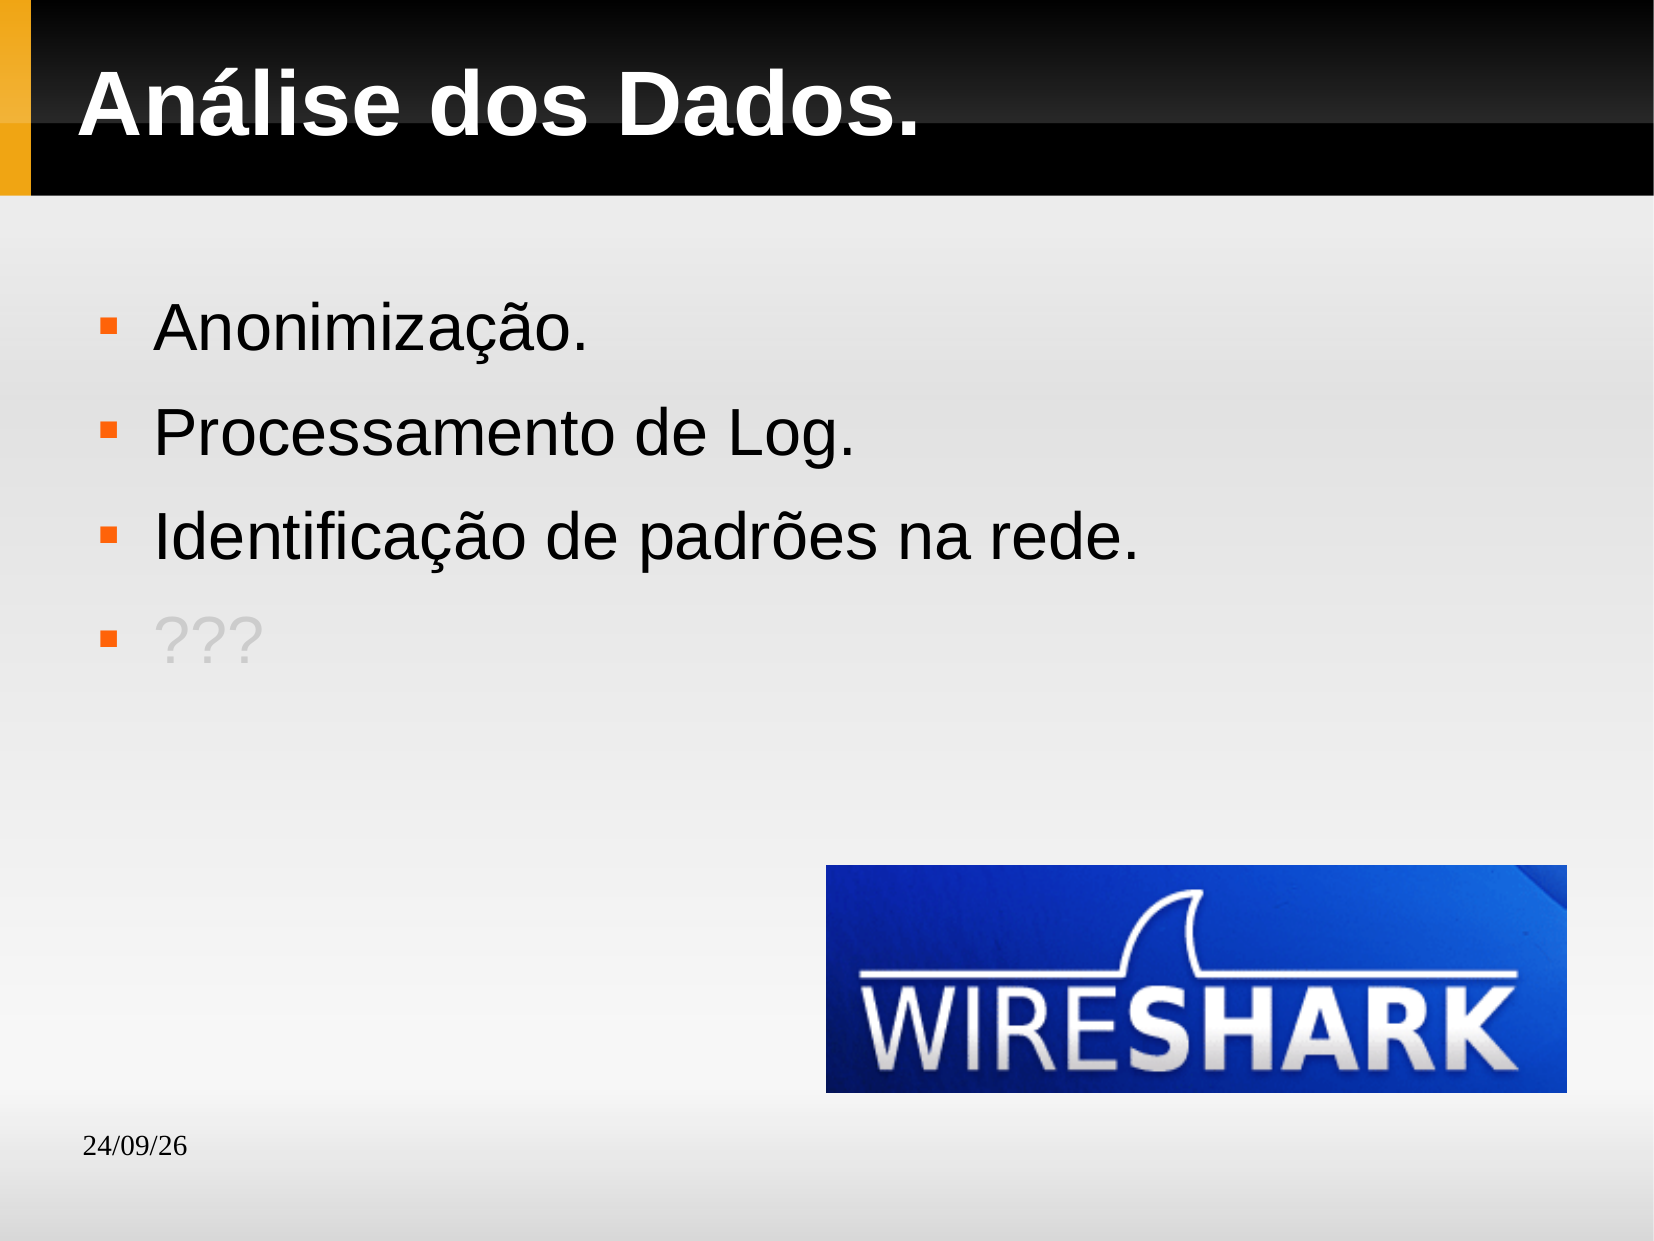

# Análise dos Dados.
Anonimização.
Processamento de Log.
Identificação de padrões na rede.
???